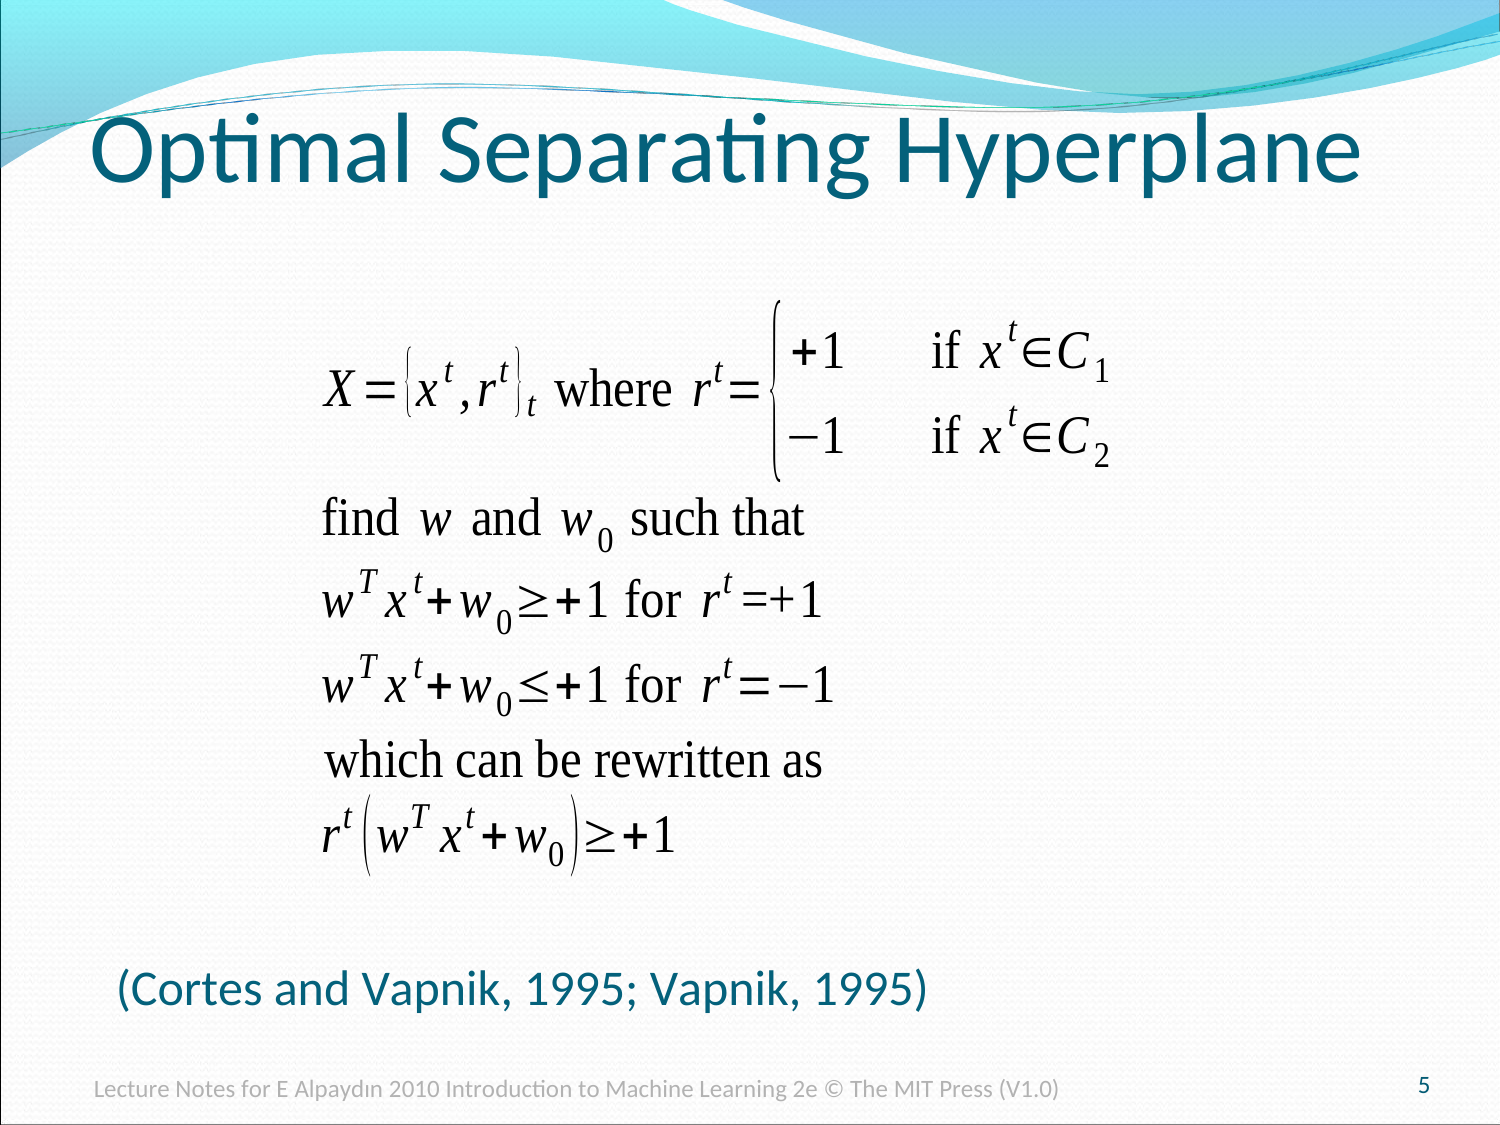

Optimal Separating Hyperplane
(Cortes and Vapnik, 1995; Vapnik, 1995)
Lecture Notes for E Alpaydın 2010 Introduction to Machine Learning 2e © The MIT Press (V1.0)